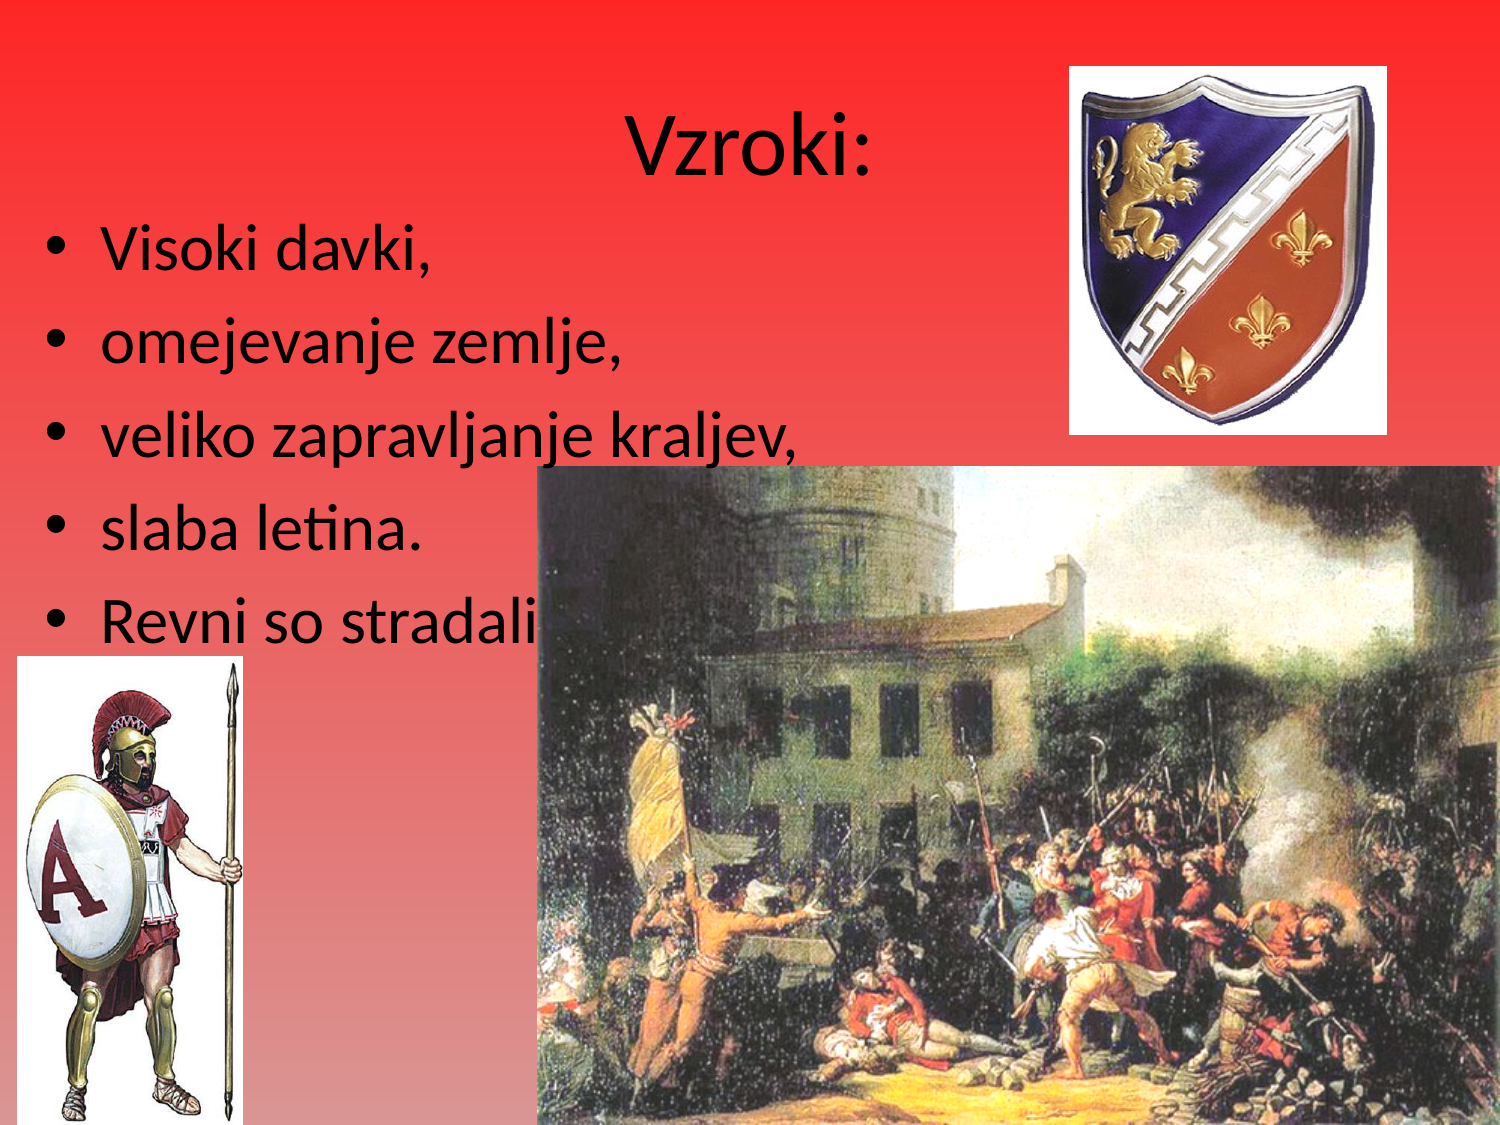

# Vzroki:
Visoki davki,
omejevanje zemlje,
veliko zapravljanje kraljev,
slaba letina.
Revni so stradali